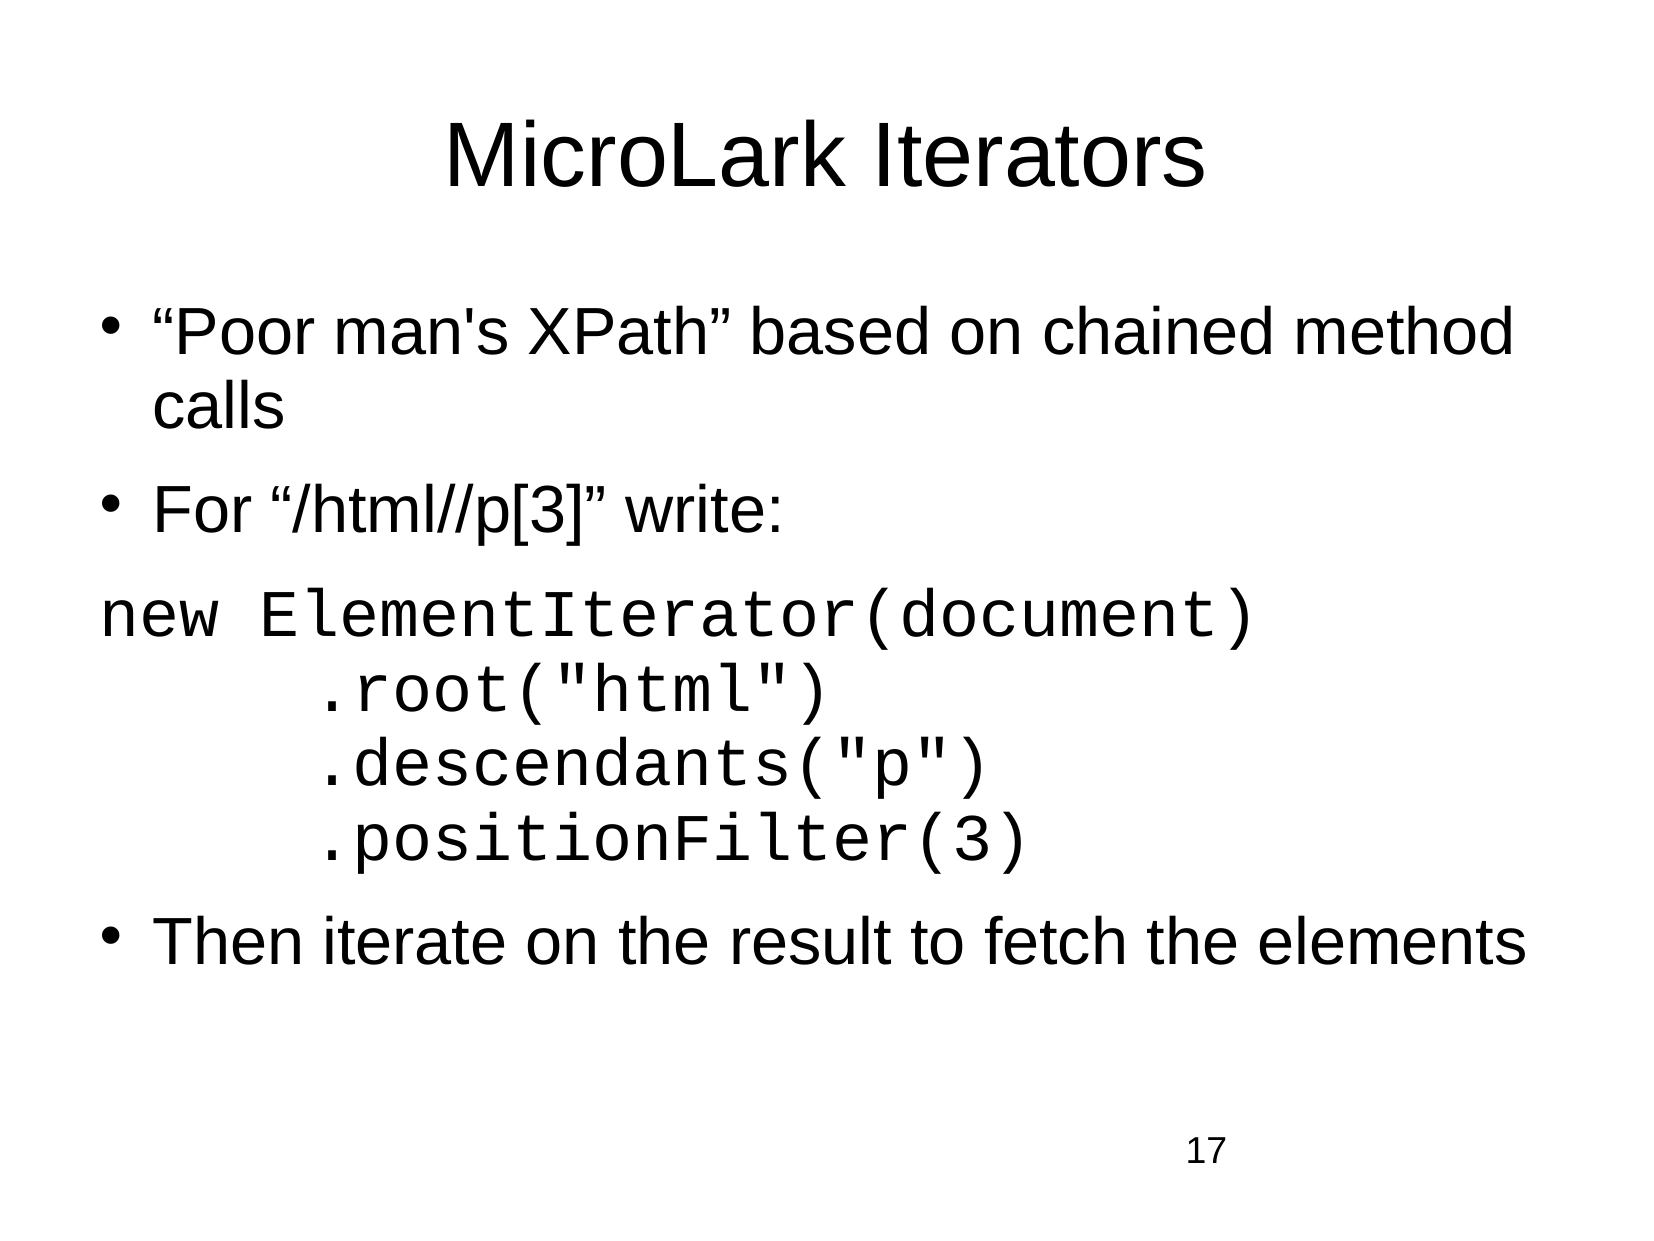

# MicroLark Iterators
“Poor man's XPath” based on chained method calls
For “/html//p[3]” write:
new ElementIterator(document)
 .root("html")
 .descendants("p")
 .positionFilter(3)
Then iterate on the result to fetch the elements
17